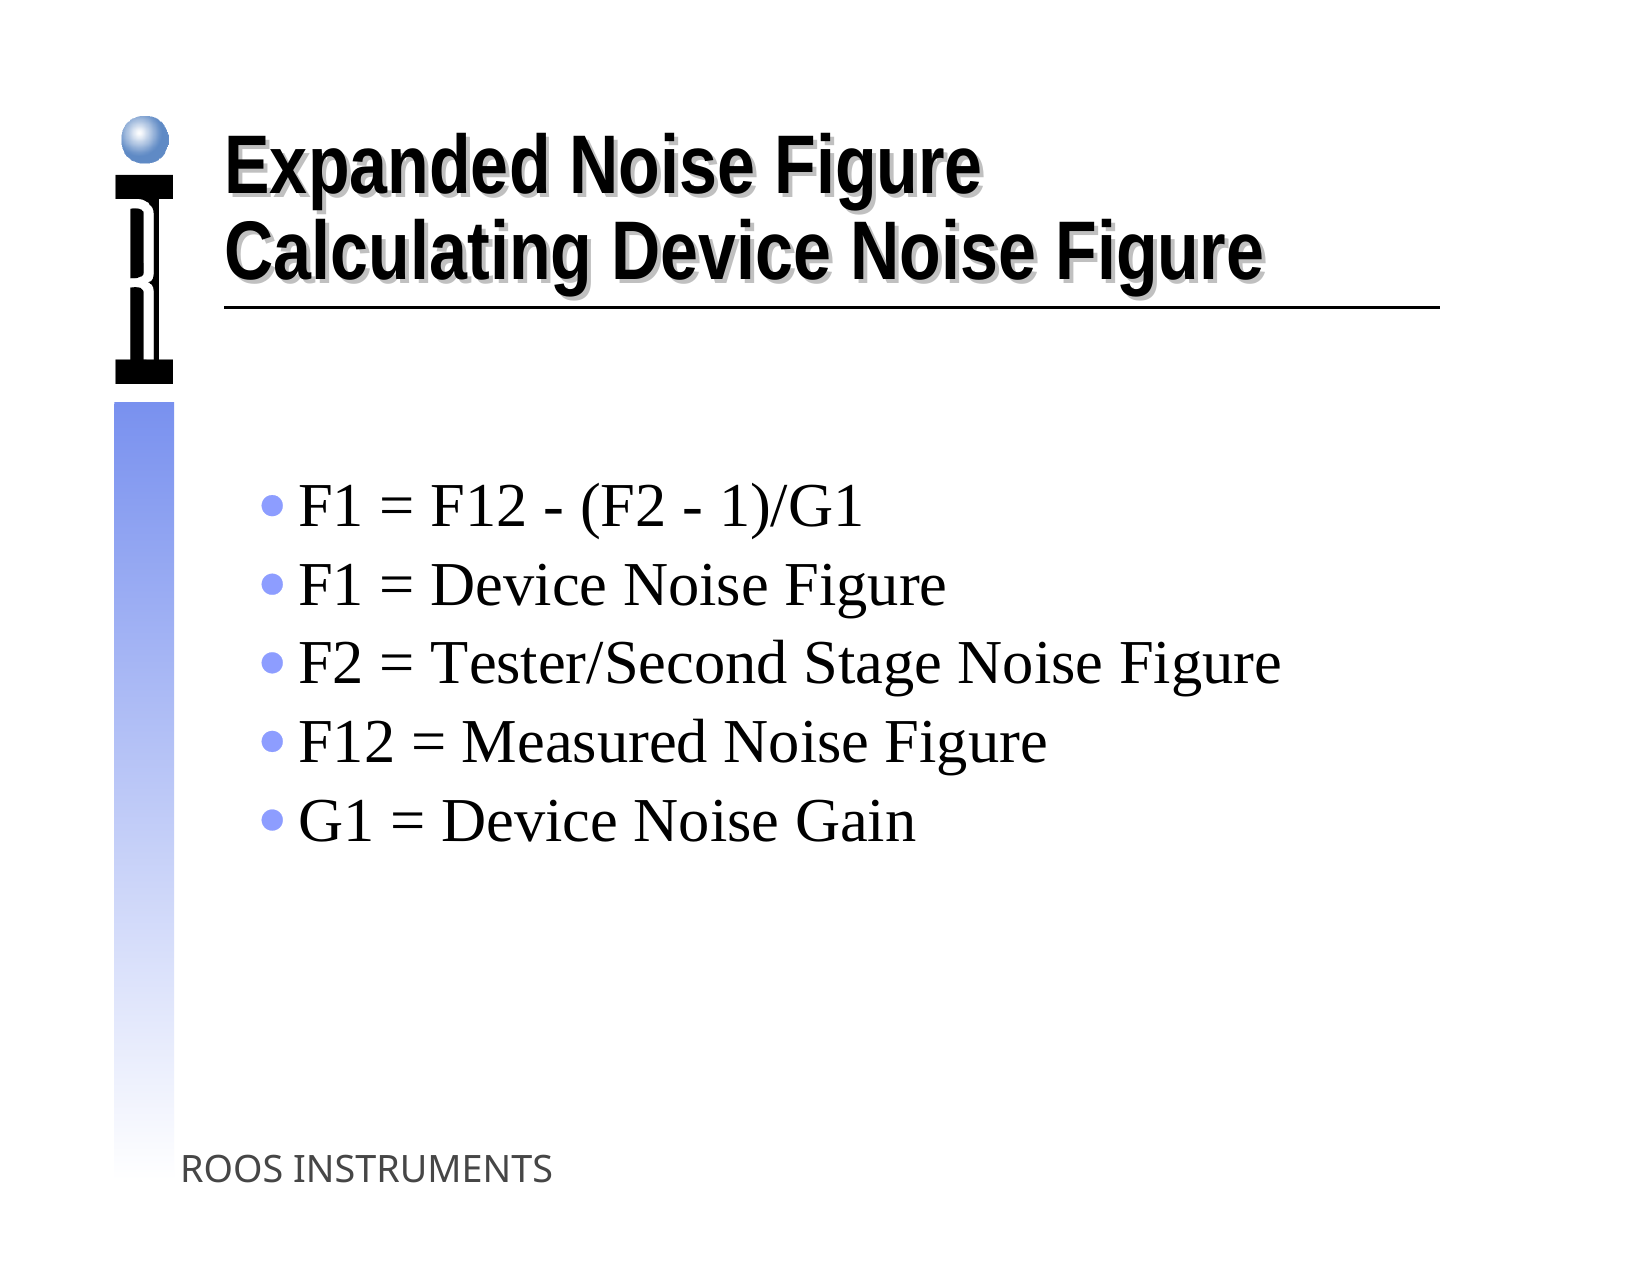

Expanded Noise Figure
Calculating Device Noise Figure
F1 = F12 - (F2 - 1)/G1
F1 = Device Noise Figure
F2 = Tester/Second Stage Noise Figure
F12 = Measured Noise Figure
G1 = Device Noise Gain